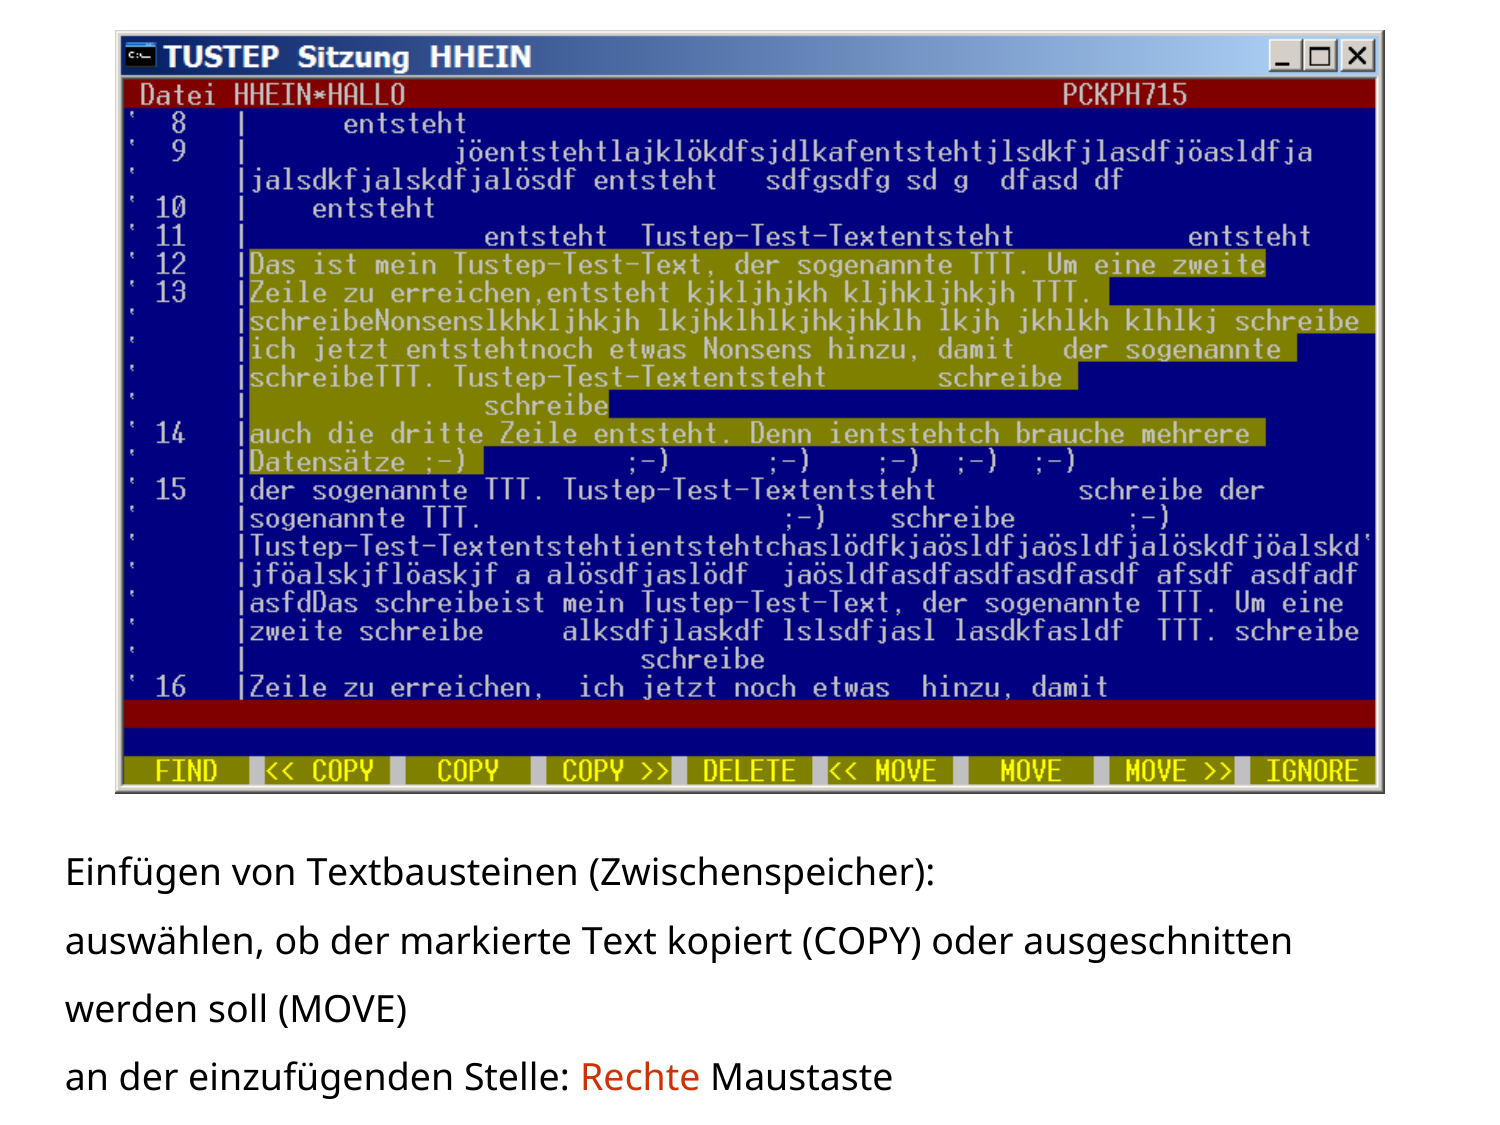

Einfügen von Textbausteinen (Zwischenspeicher):
auswählen, ob der markierte Text kopiert (COPY) oder ausgeschnitten
werden soll (MOVE)
an der einzufügenden Stelle: Rechte Maustaste